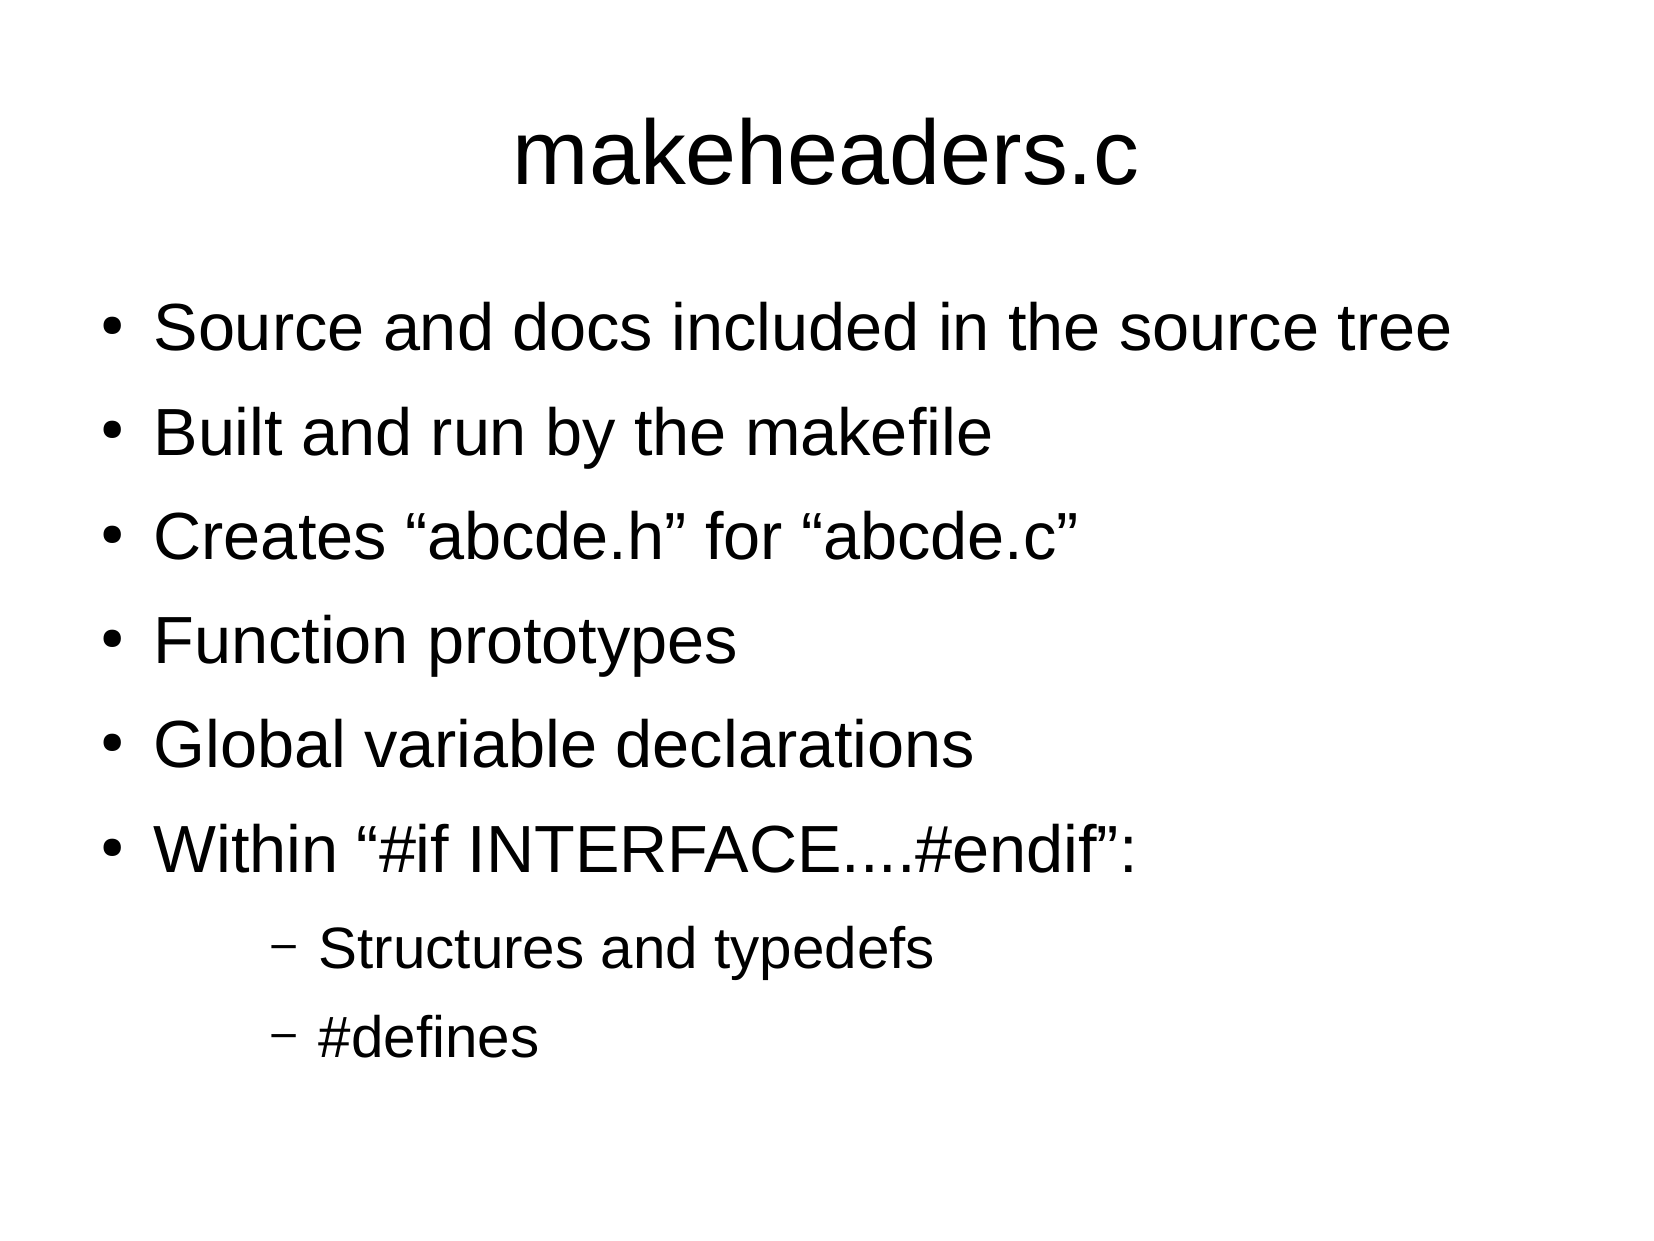

# makeheaders.c
Source and docs included in the source tree
Built and run by the makefile
Creates “abcde.h” for “abcde.c”
Function prototypes
Global variable declarations
Within “#if INTERFACE....#endif”:
Structures and typedefs
#defines